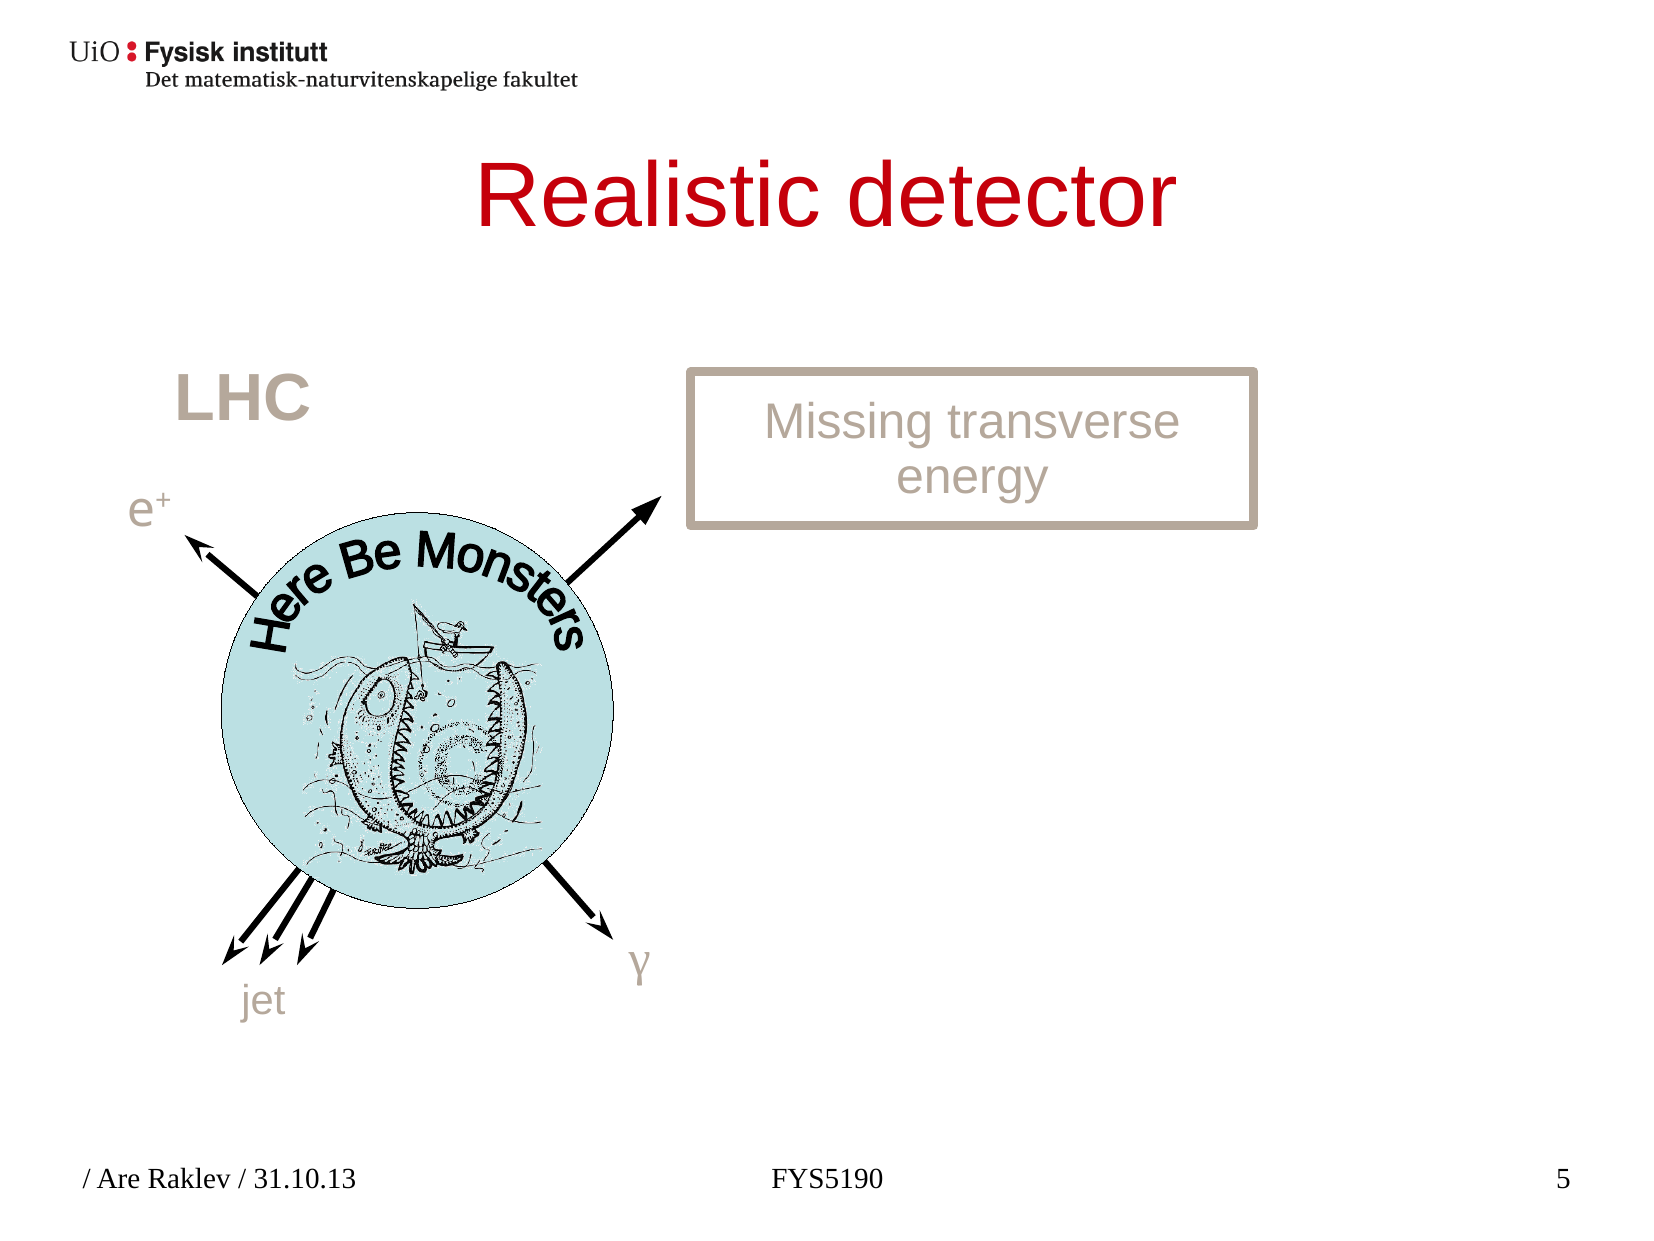

# Realistic detector
LHC
Missing transverse energy
e+
Here Be Monsters
jet
γ
/ Are Raklev / 31.10.13
FYS5190
5